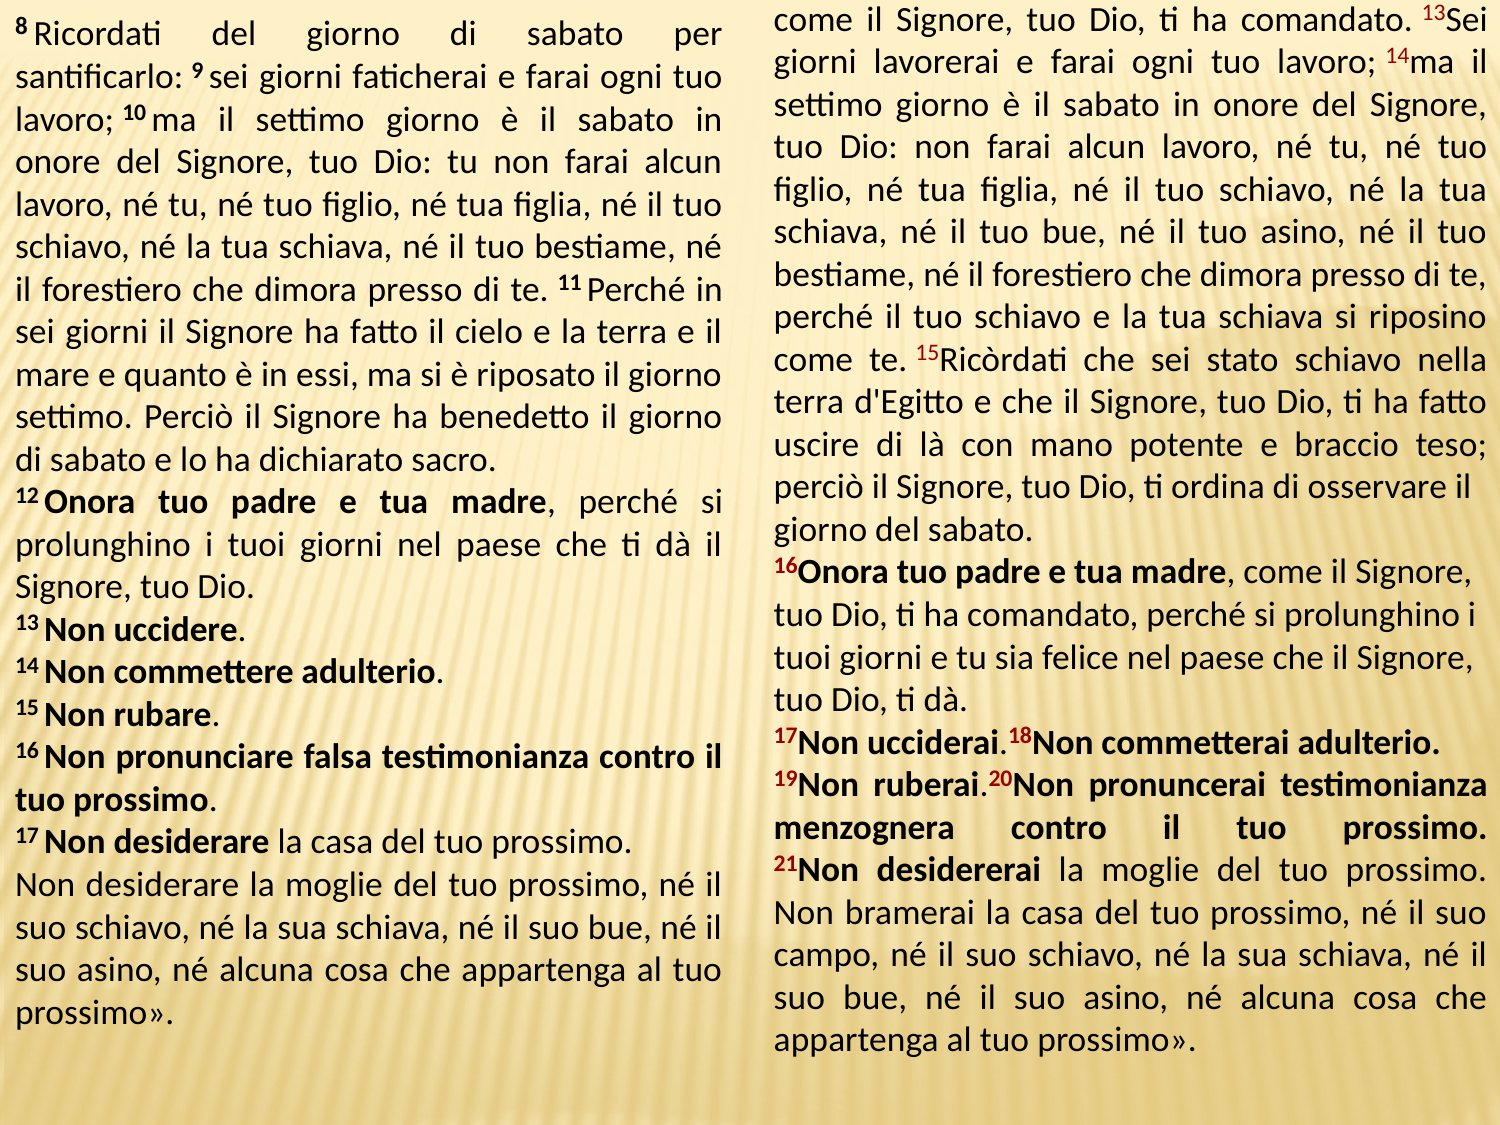

12Osserva il giorno del sabato per santificarlo, come il Signore, tuo Dio, ti ha comandato. 13Sei giorni lavorerai e farai ogni tuo lavoro; 14ma il settimo giorno è il sabato in onore del Signore, tuo Dio: non farai alcun lavoro, né tu, né tuo figlio, né tua figlia, né il tuo schiavo, né la tua schiava, né il tuo bue, né il tuo asino, né il tuo bestiame, né il forestiero che dimora presso di te, perché il tuo schiavo e la tua schiava si riposino come te. 15Ricòrdati che sei stato schiavo nella terra d'Egitto e che il Signore, tuo Dio, ti ha fatto uscire di là con mano potente e braccio teso; perciò il Signore, tuo Dio, ti ordina di osservare il
giorno del sabato.
16Onora tuo padre e tua madre, come il Signore, tuo Dio, ti ha comandato, perché si prolunghino i tuoi giorni e tu sia felice nel paese che il Signore, tuo Dio, ti dà.
17Non ucciderai.18Non commetterai adulterio.
19Non ruberai.20Non pronuncerai testimonianza menzognera contro il tuo prossimo.
21Non desidererai la moglie del tuo prossimo. Non bramerai la casa del tuo prossimo, né il suo campo, né il suo schiavo, né la sua schiava, né il suo bue, né il suo asino, né alcuna cosa che appartenga al tuo prossimo».
8 Ricordati del giorno di sabato per santificarlo: 9 sei giorni faticherai e farai ogni tuo lavoro; 10 ma il settimo giorno è il sabato in onore del Signore, tuo Dio: tu non farai alcun lavoro, né tu, né tuo figlio, né tua figlia, né il tuo schiavo, né la tua schiava, né il tuo bestiame, né il forestiero che dimora presso di te. 11 Perché in sei giorni il Signore ha fatto il cielo e la terra e il mare e quanto è in essi, ma si è riposato il giorno settimo. Perciò il Signore ha benedetto il giorno di sabato e lo ha dichiarato sacro.
12 Onora tuo padre e tua madre, perché si prolunghino i tuoi giorni nel paese che ti dà il Signore, tuo Dio.
13 Non uccidere.
14 Non commettere adulterio.
15 Non rubare.
16 Non pronunciare falsa testimonianza contro il tuo prossimo.
17 Non desiderare la casa del tuo prossimo.
Non desiderare la moglie del tuo prossimo, né il suo schiavo, né la sua schiava, né il suo bue, né il suo asino, né alcuna cosa che appartenga al tuo prossimo».